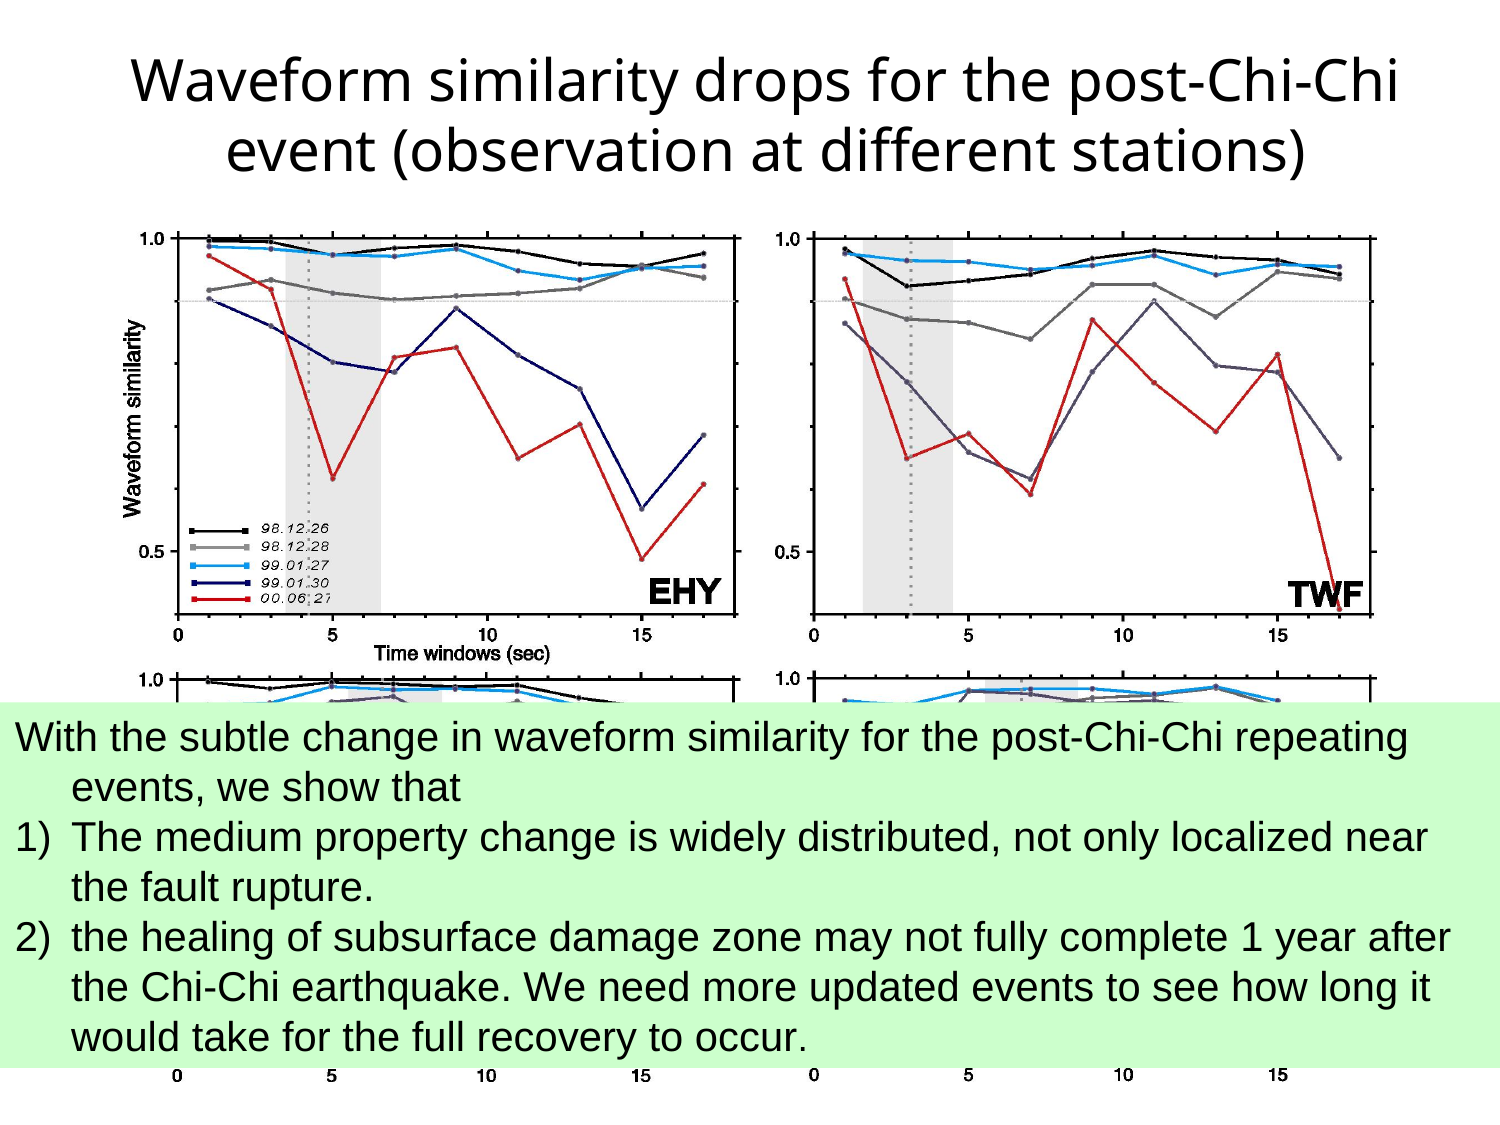

# Waveform similarity drops for the post-Chi-Chi event (observation at different stations)
With the subtle change in waveform similarity for the post-Chi-Chi repeating events, we show that
The medium property change is widely distributed, not only localized near the fault rupture.
the healing of subsurface damage zone may not fully complete 1 year after the Chi-Chi earthquake. We need more updated events to see how long it would take for the full recovery to occur.